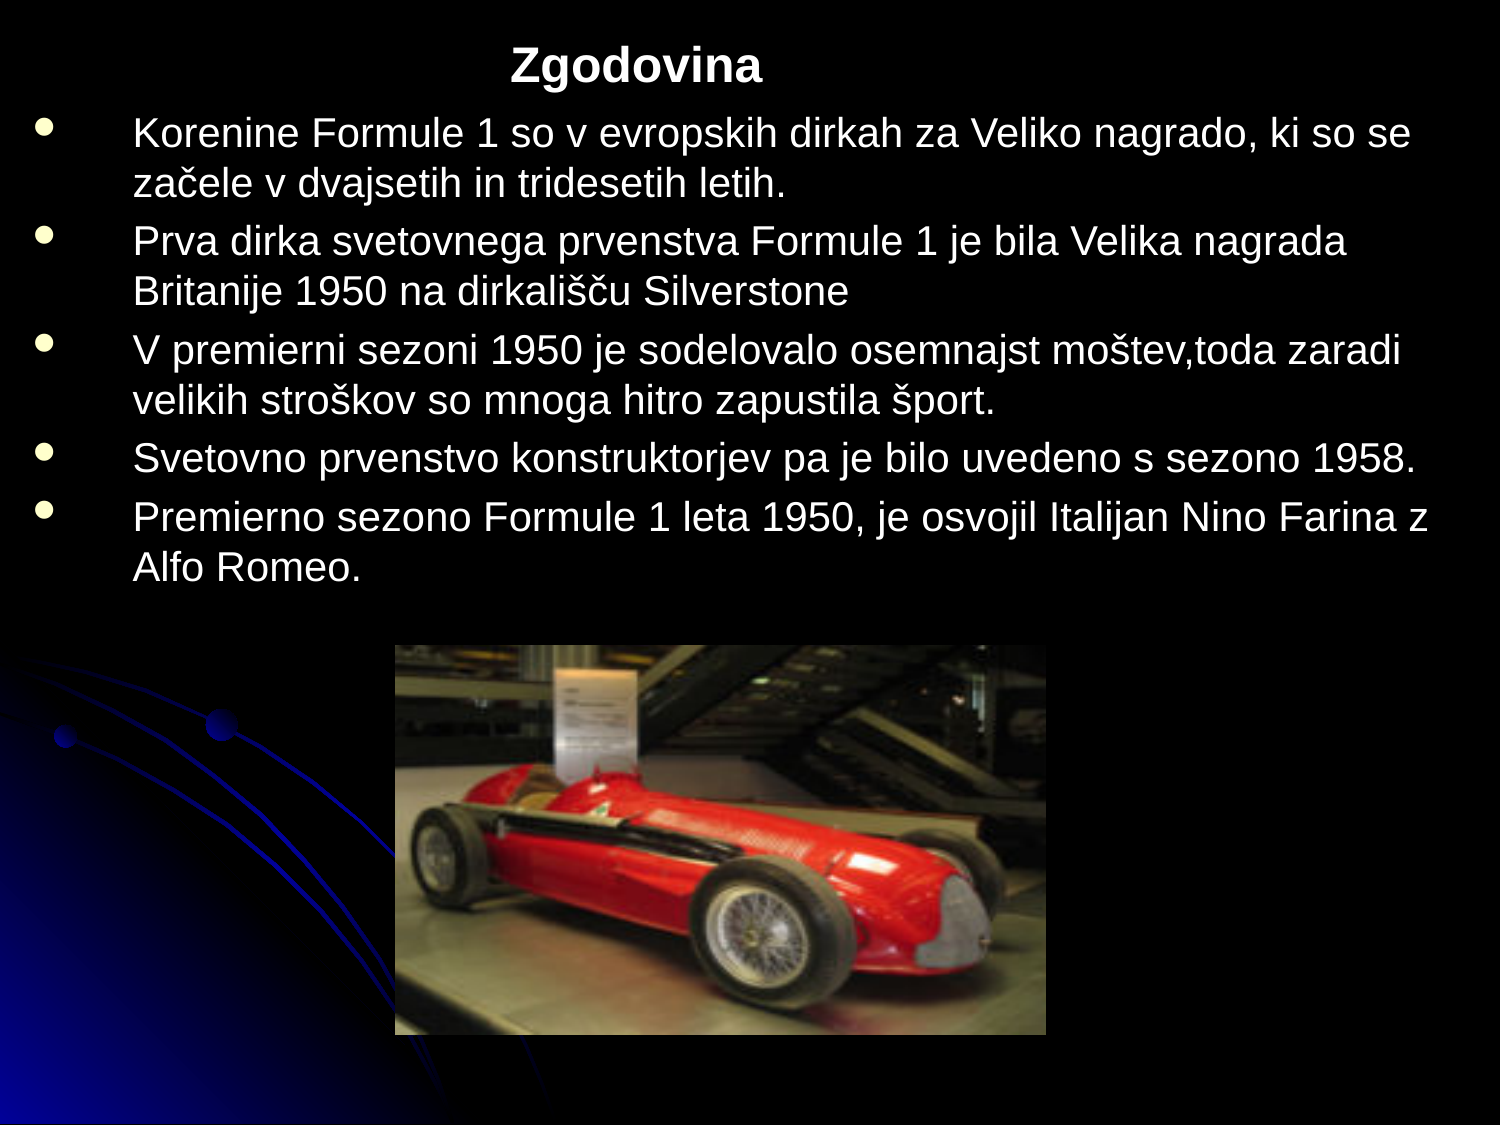

# Zgodovina
Korenine Formule 1 so v evropskih dirkah za Veliko nagrado, ki so se začele v dvajsetih in tridesetih letih.
Prva dirka svetovnega prvenstva Formule 1 je bila Velika nagrada Britanije 1950 na dirkališču Silverstone
V premierni sezoni 1950 je sodelovalo osemnajst moštev,toda zaradi velikih stroškov so mnoga hitro zapustila šport.
Svetovno prvenstvo konstruktorjev pa je bilo uvedeno s sezono 1958.
Premierno sezono Formule 1 leta 1950, je osvojil Italijan Nino Farina z Alfo Romeo.